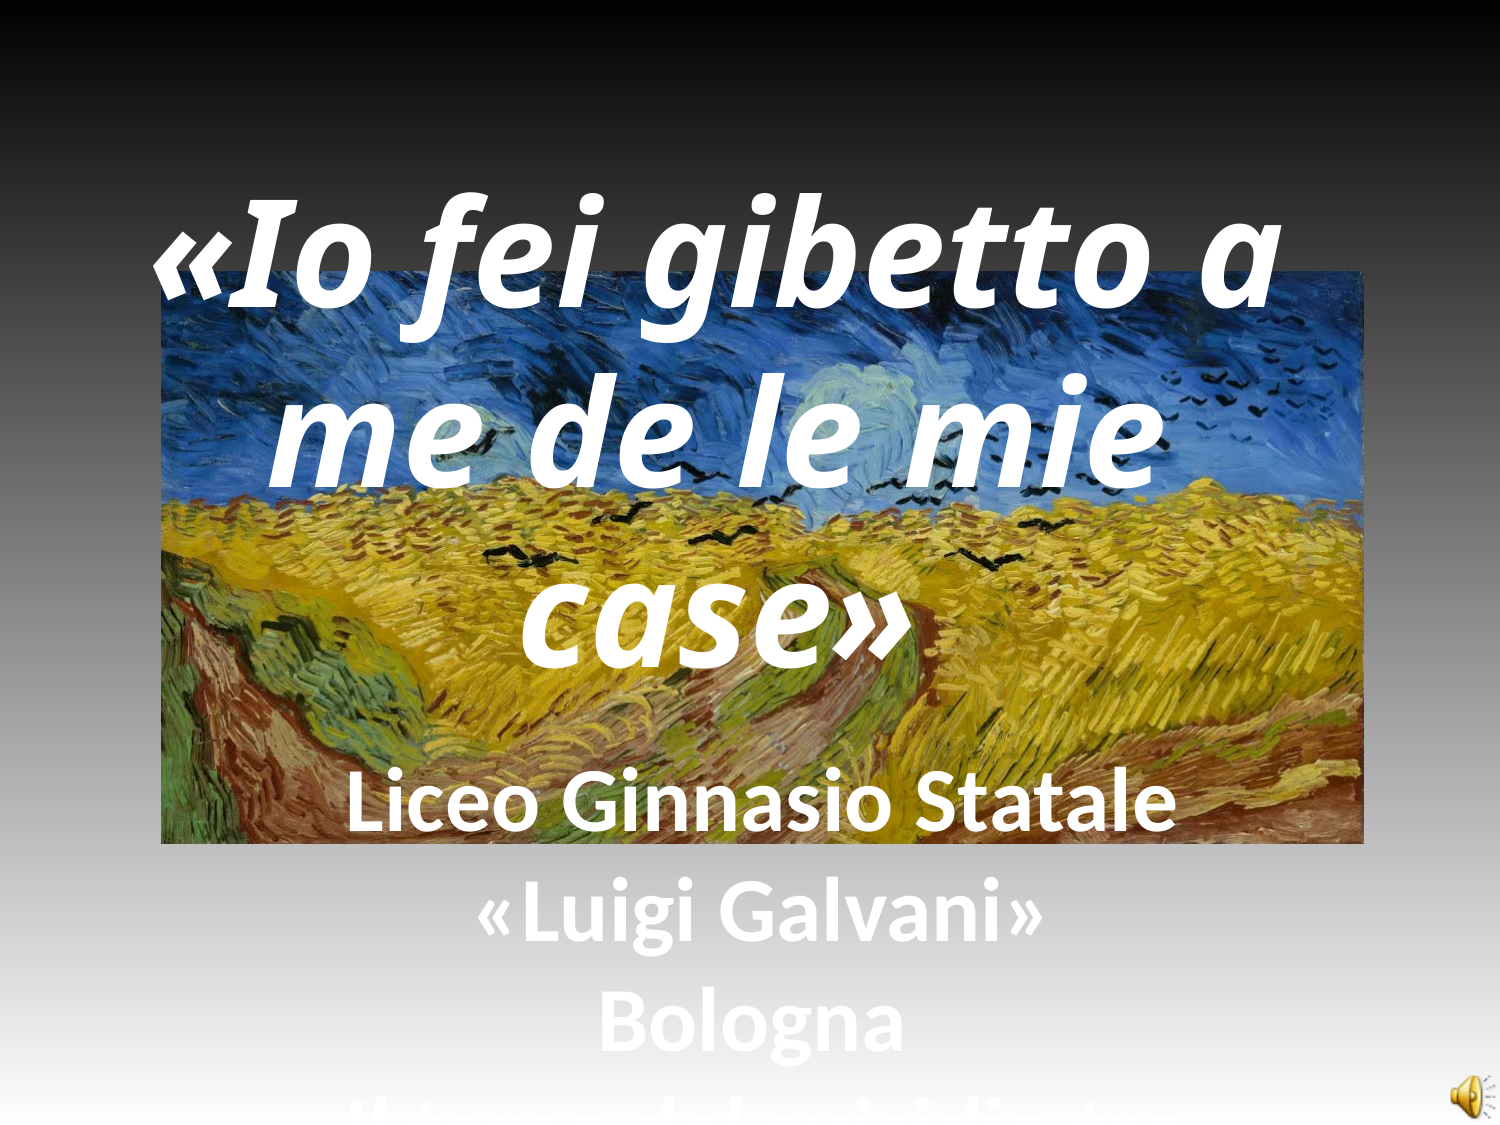

# «Io fei gibetto a me de le mie case»
Liceo Ginnasio Statale «Luigi Galvani»
Bologna
Il tema del suicidio tra Dante e il ‘900